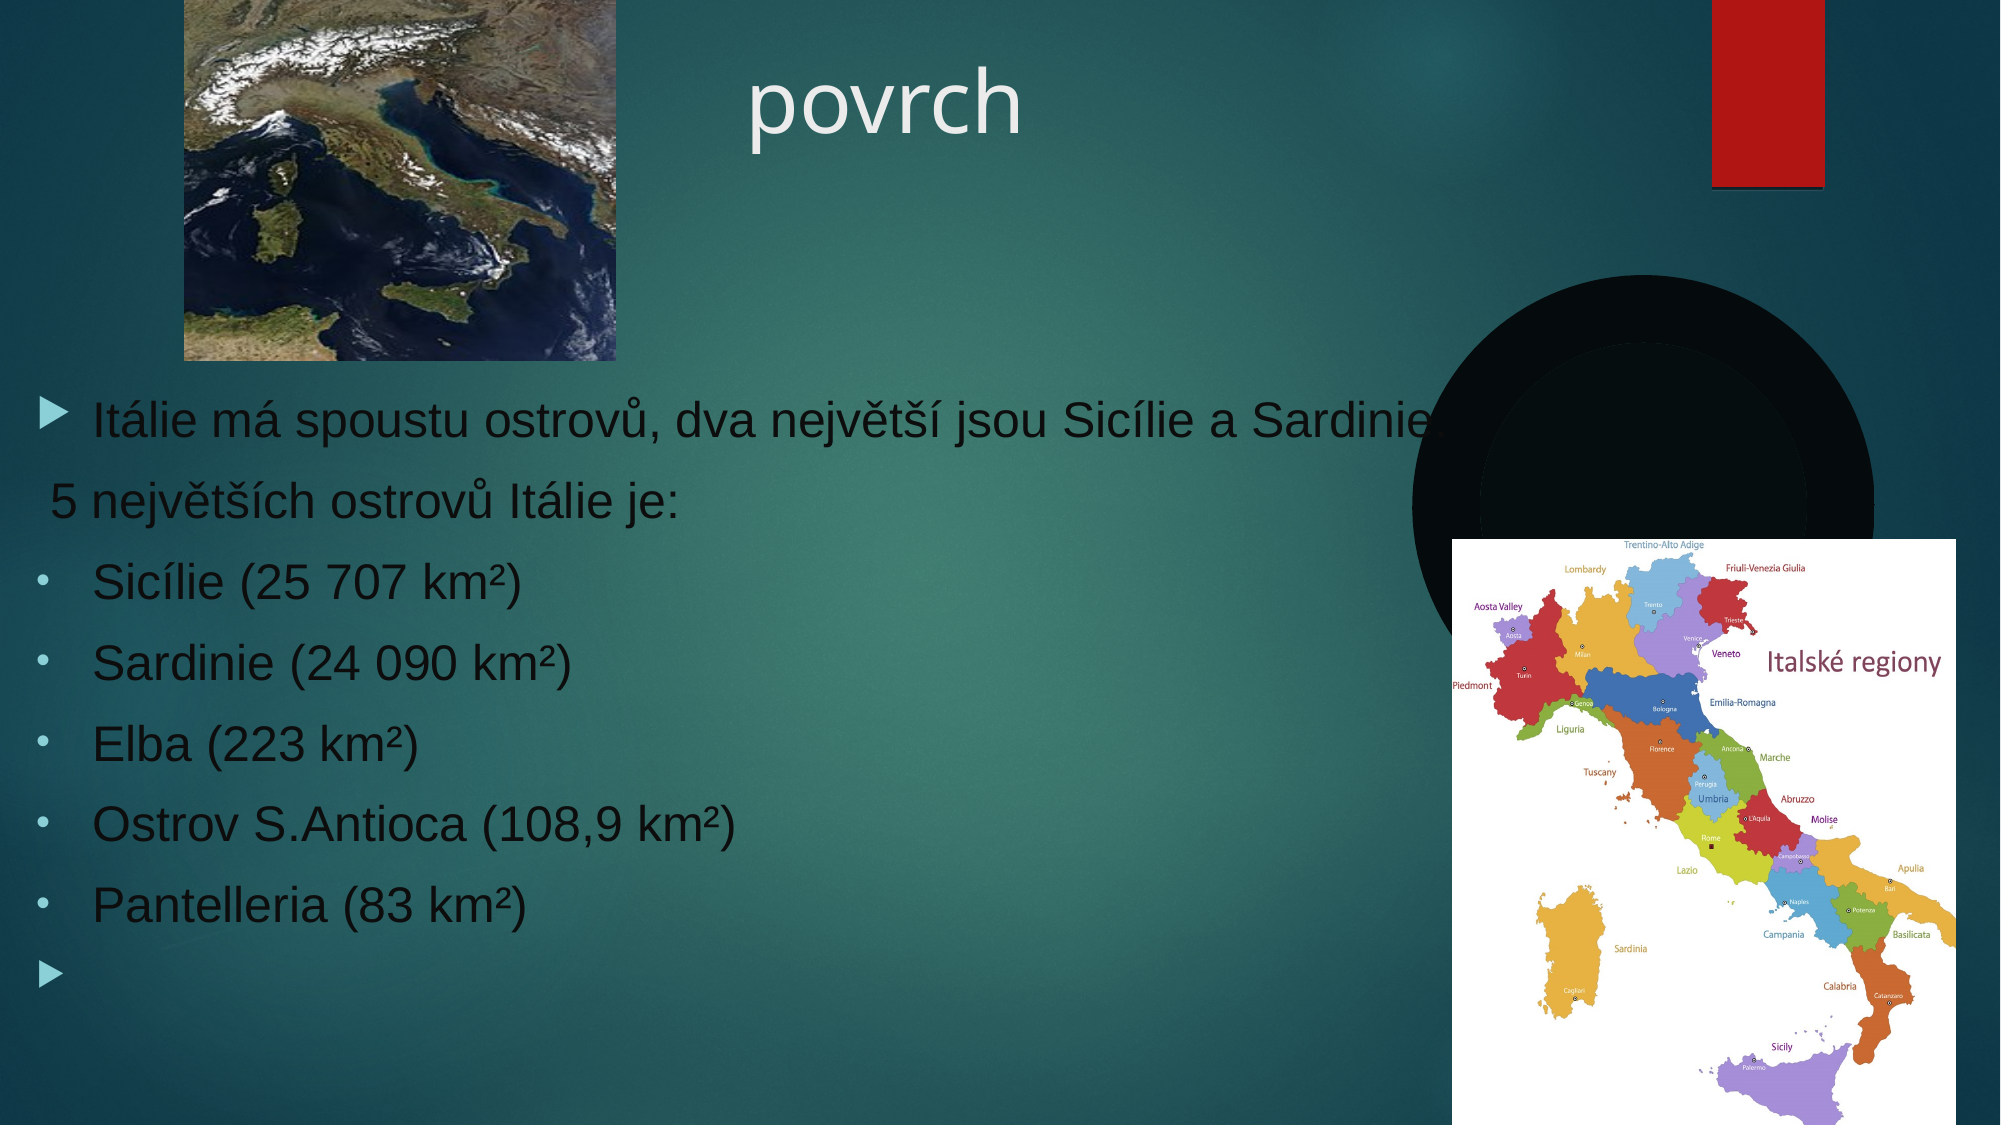

# povrch
Itálie má spoustu ostrovů, dva největší jsou Sicílie a Sardinie.
 5 největších ostrovů Itálie je:
Sicílie (25 707 km²)
Sardinie (24 090 km²)
Elba (223 km²)
Ostrov S.Antioca (108,9 km²)
Pantelleria (83 km²)